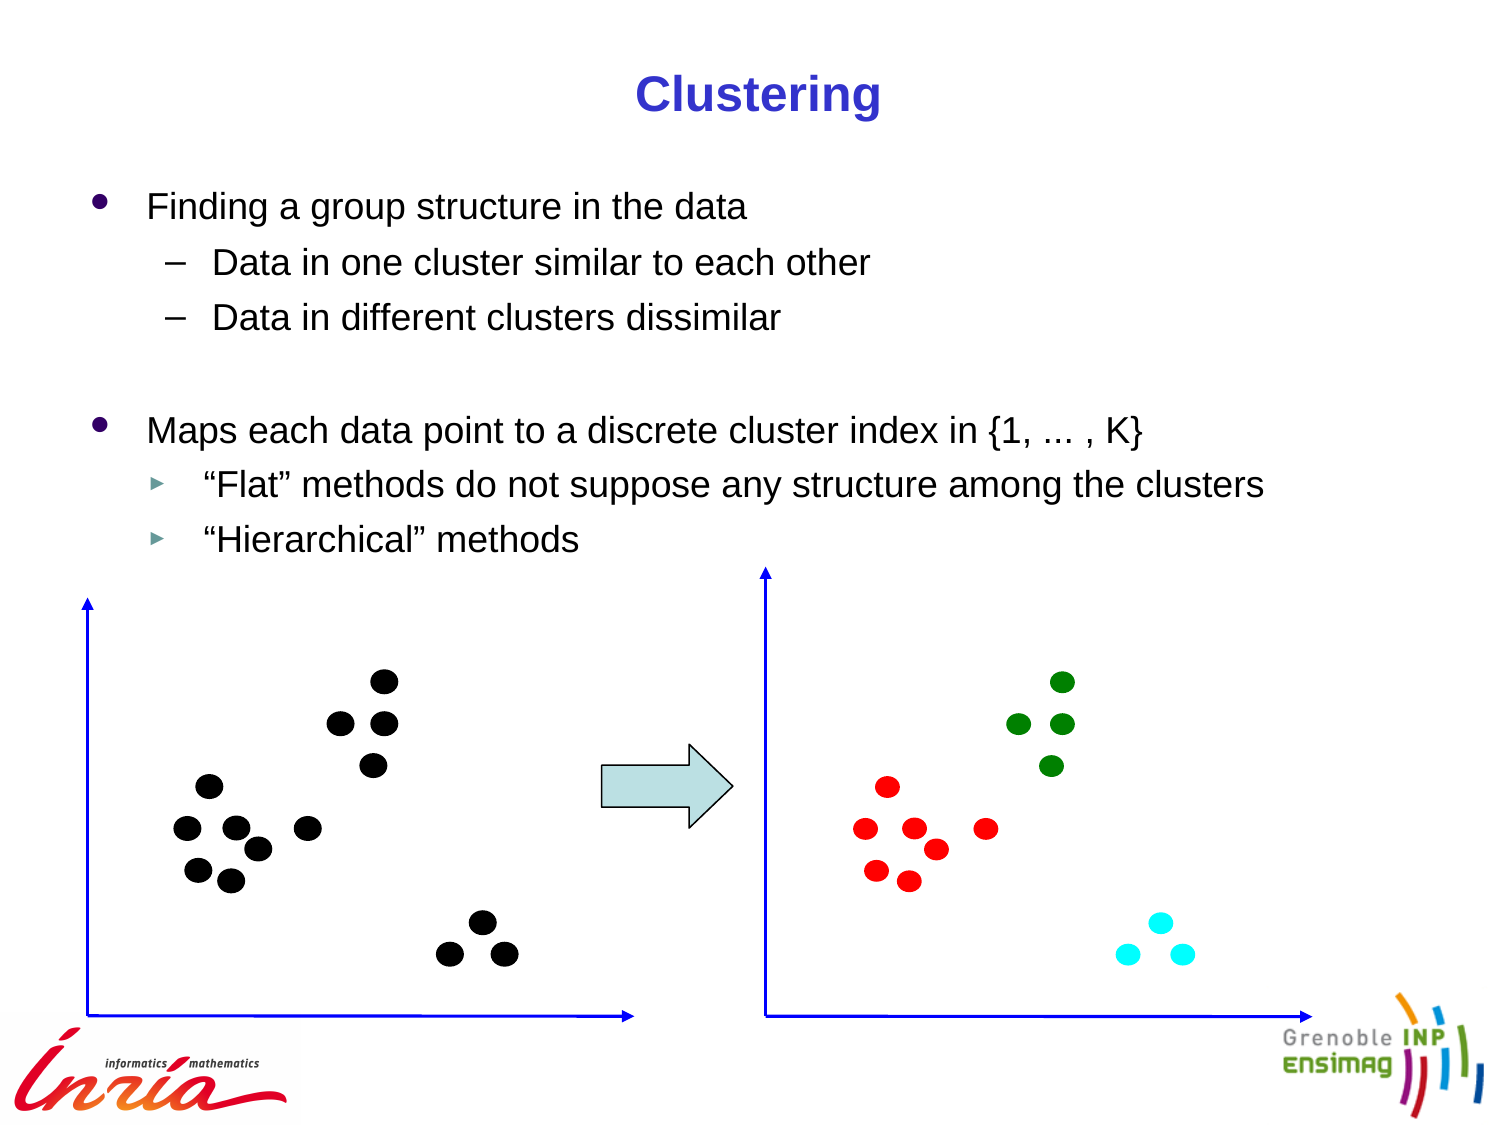

# Clustering
Finding a group structure in the data
Data in one cluster similar to each other
Data in different clusters dissimilar
Maps each data point to a discrete cluster index in {1, ... , K}
“Flat” methods do not suppose any structure among the clusters
“Hierarchical” methods